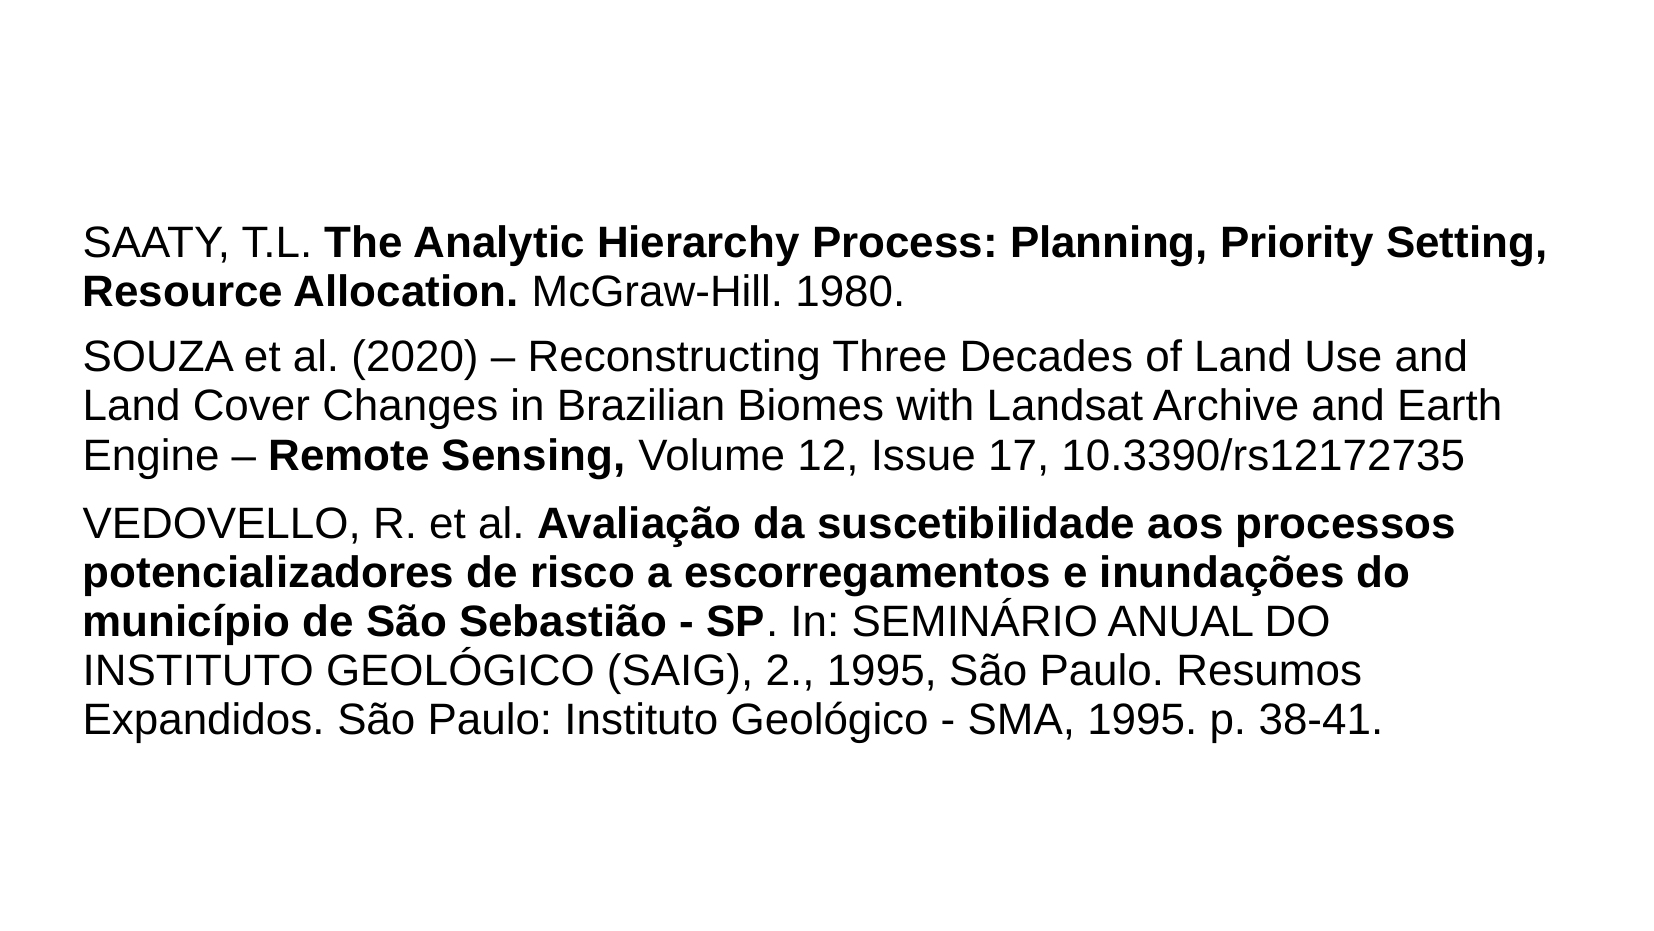

#
SAATY, T.L. The Analytic Hierarchy Process: Planning, Priority Setting, Resource Allocation. McGraw-Hill. 1980.
SOUZA et al. (2020) – Reconstructing Three Decades of Land Use and Land Cover Changes in Brazilian Biomes with Landsat Archive and Earth Engine – Remote Sensing, Volume 12, Issue 17, 10.3390/rs12172735
VEDOVELLO, R. et al. Avaliação da suscetibilidade aos processos potencializadores de risco a escorregamentos e inundações do município de São Sebastião - SP. In: SEMINÁRIO ANUAL DO INSTITUTO GEOLÓGICO (SAIG), 2., 1995, São Paulo. Resumos Expandidos. São Paulo: Instituto Geológico - SMA, 1995. p. 38-41.